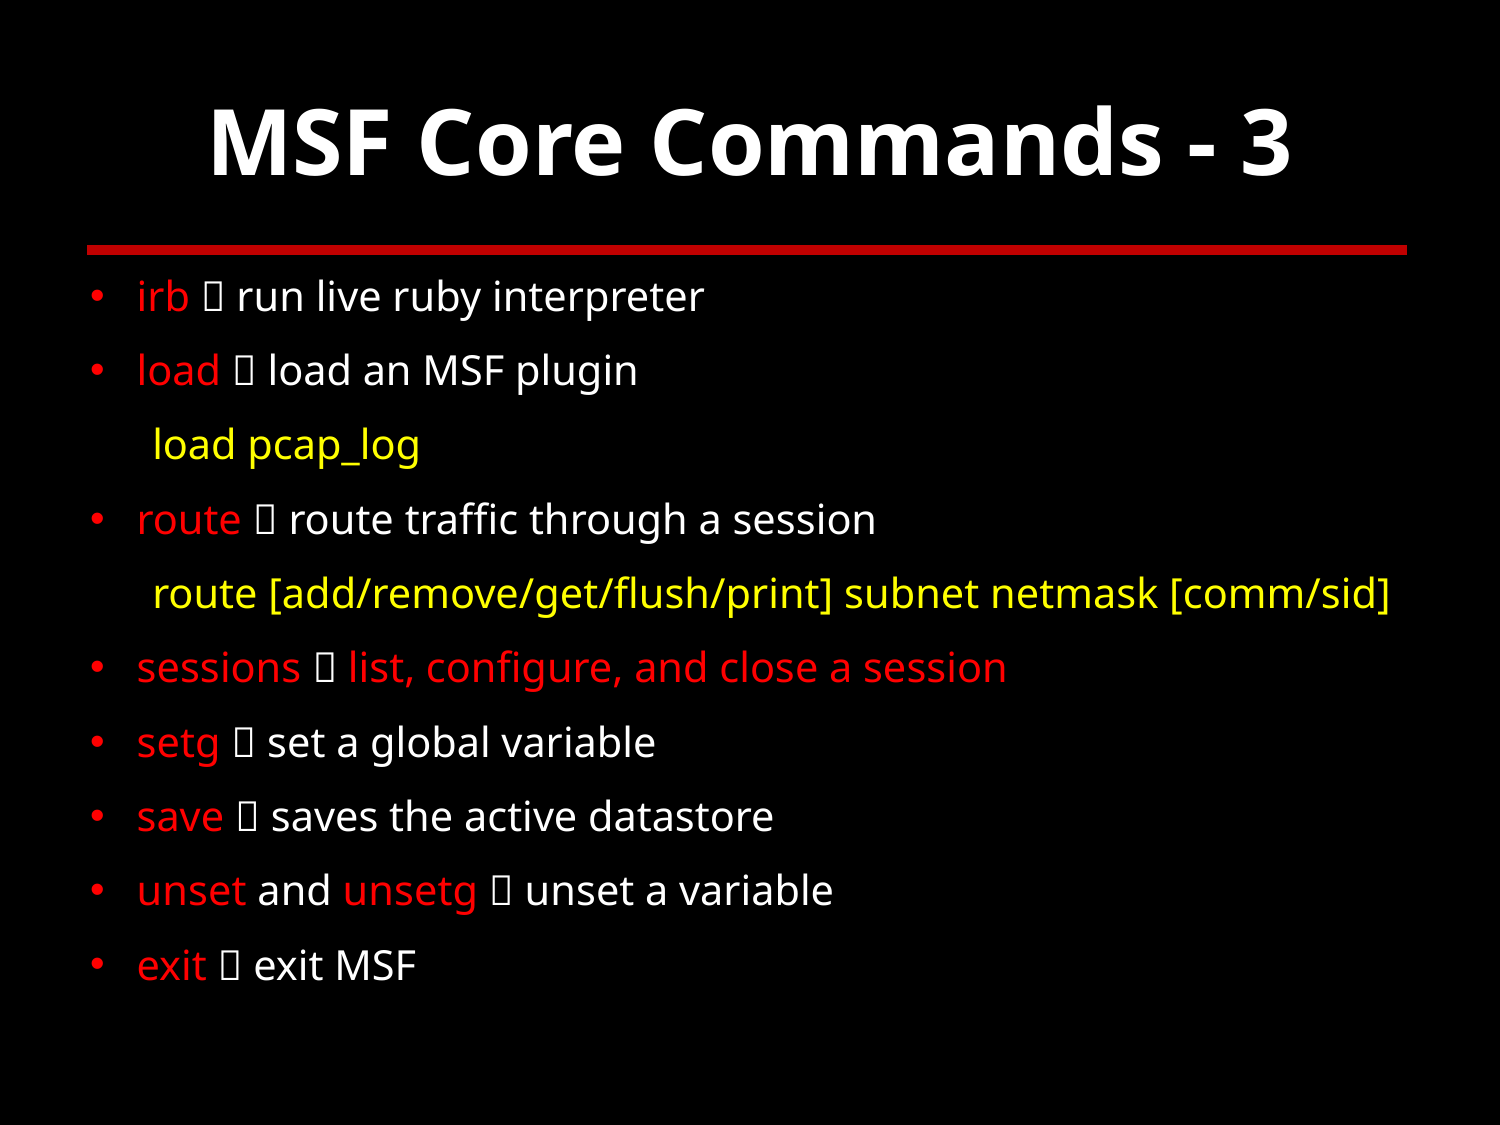

# MSF Core Commands - 3
irb  run live ruby interpreter
load  load an MSF plugin
	load pcap_log
route  route traffic through a session
	route [add/remove/get/flush/print] subnet netmask [comm/sid]
sessions  list, configure, and close a session
setg  set a global variable
save  saves the active datastore
unset and unsetg  unset a variable
exit  exit MSF